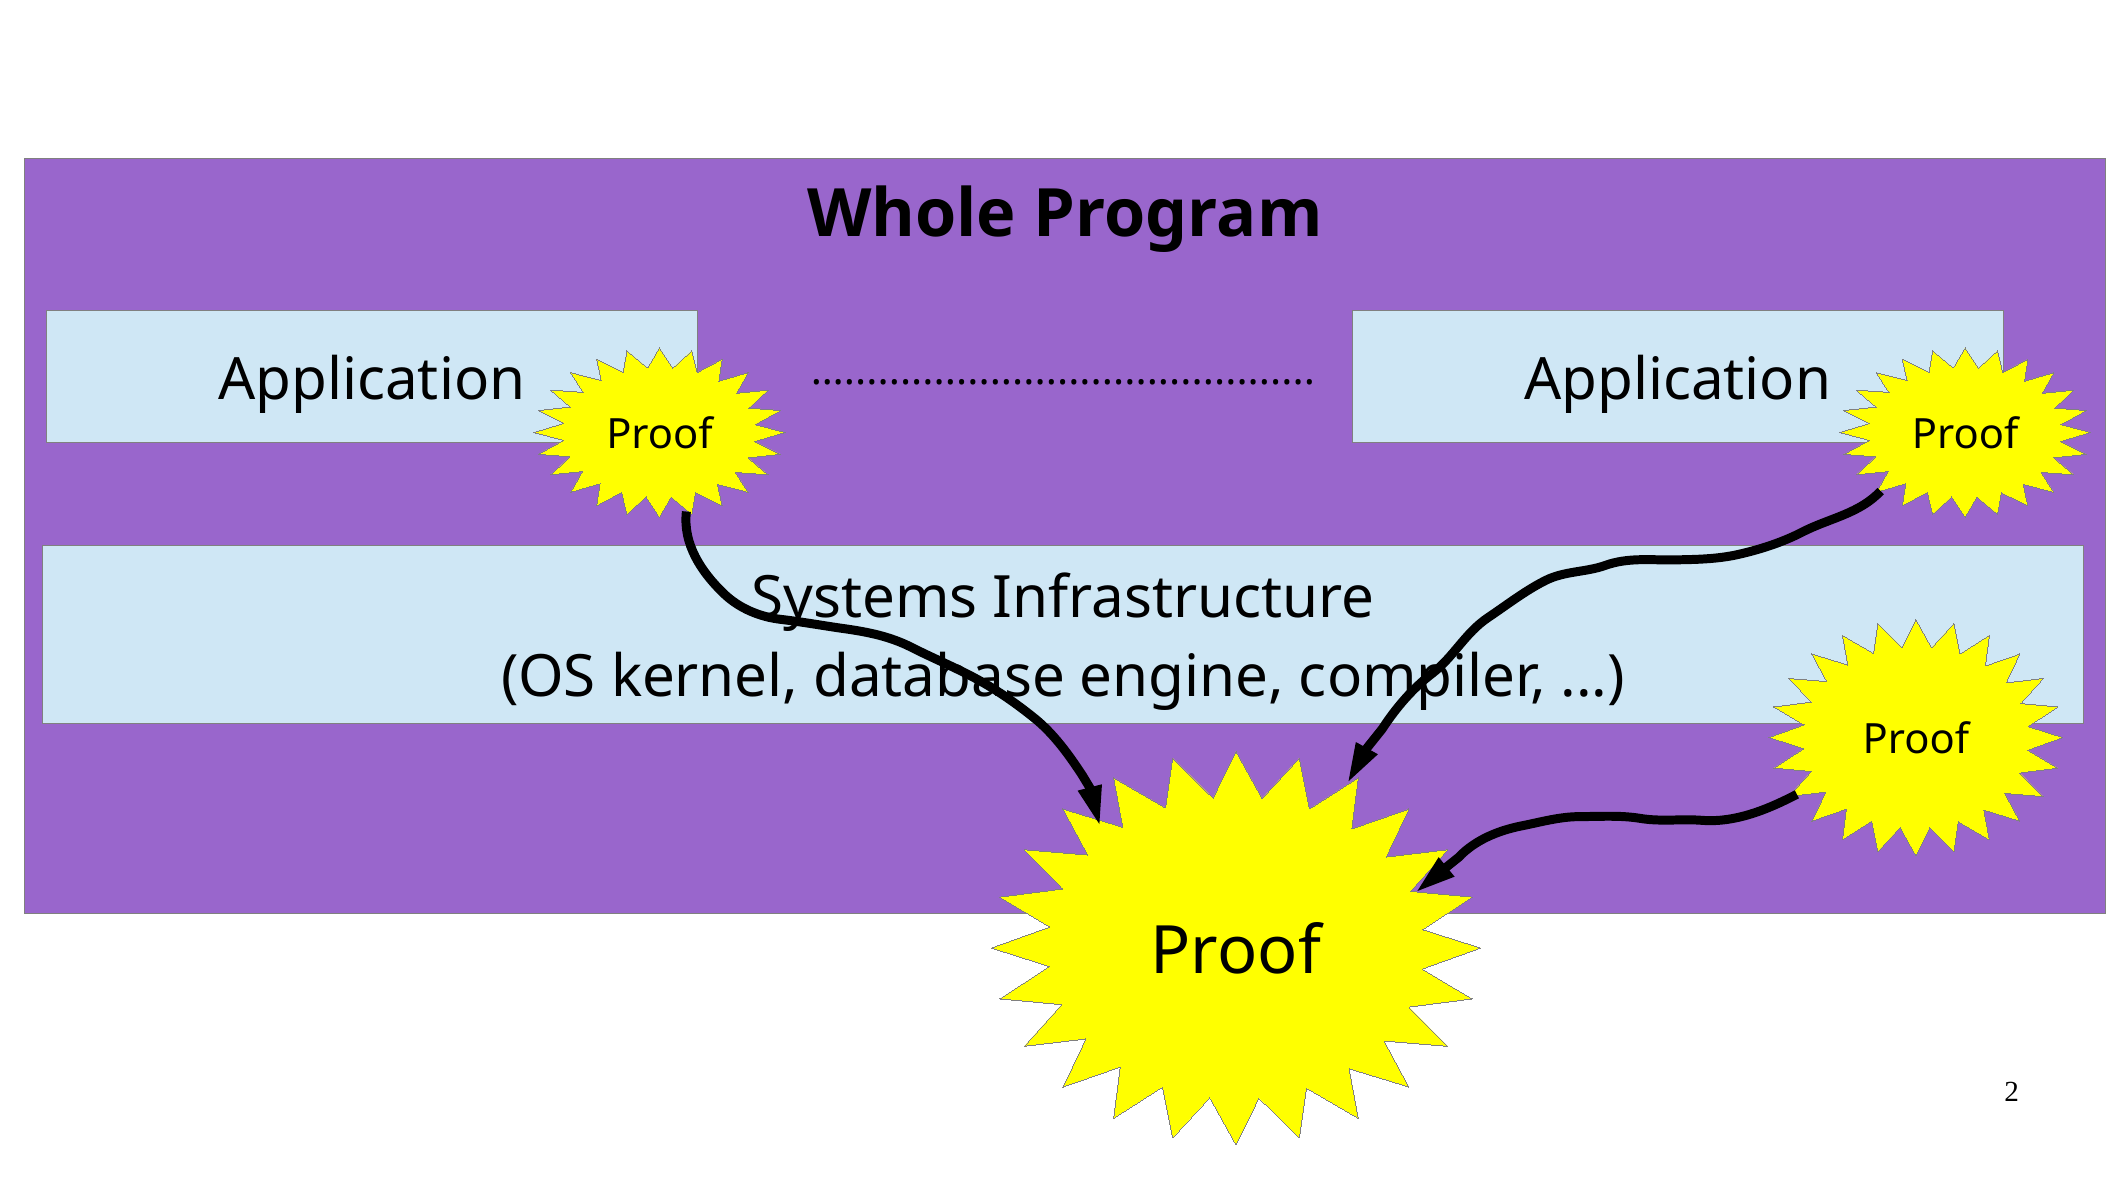

Whole Program
Application
Application
…..........................................
Proof
Proof
Proof
Systems Infrastructure
(OS kernel, database engine, compiler, ...)
Proof
2